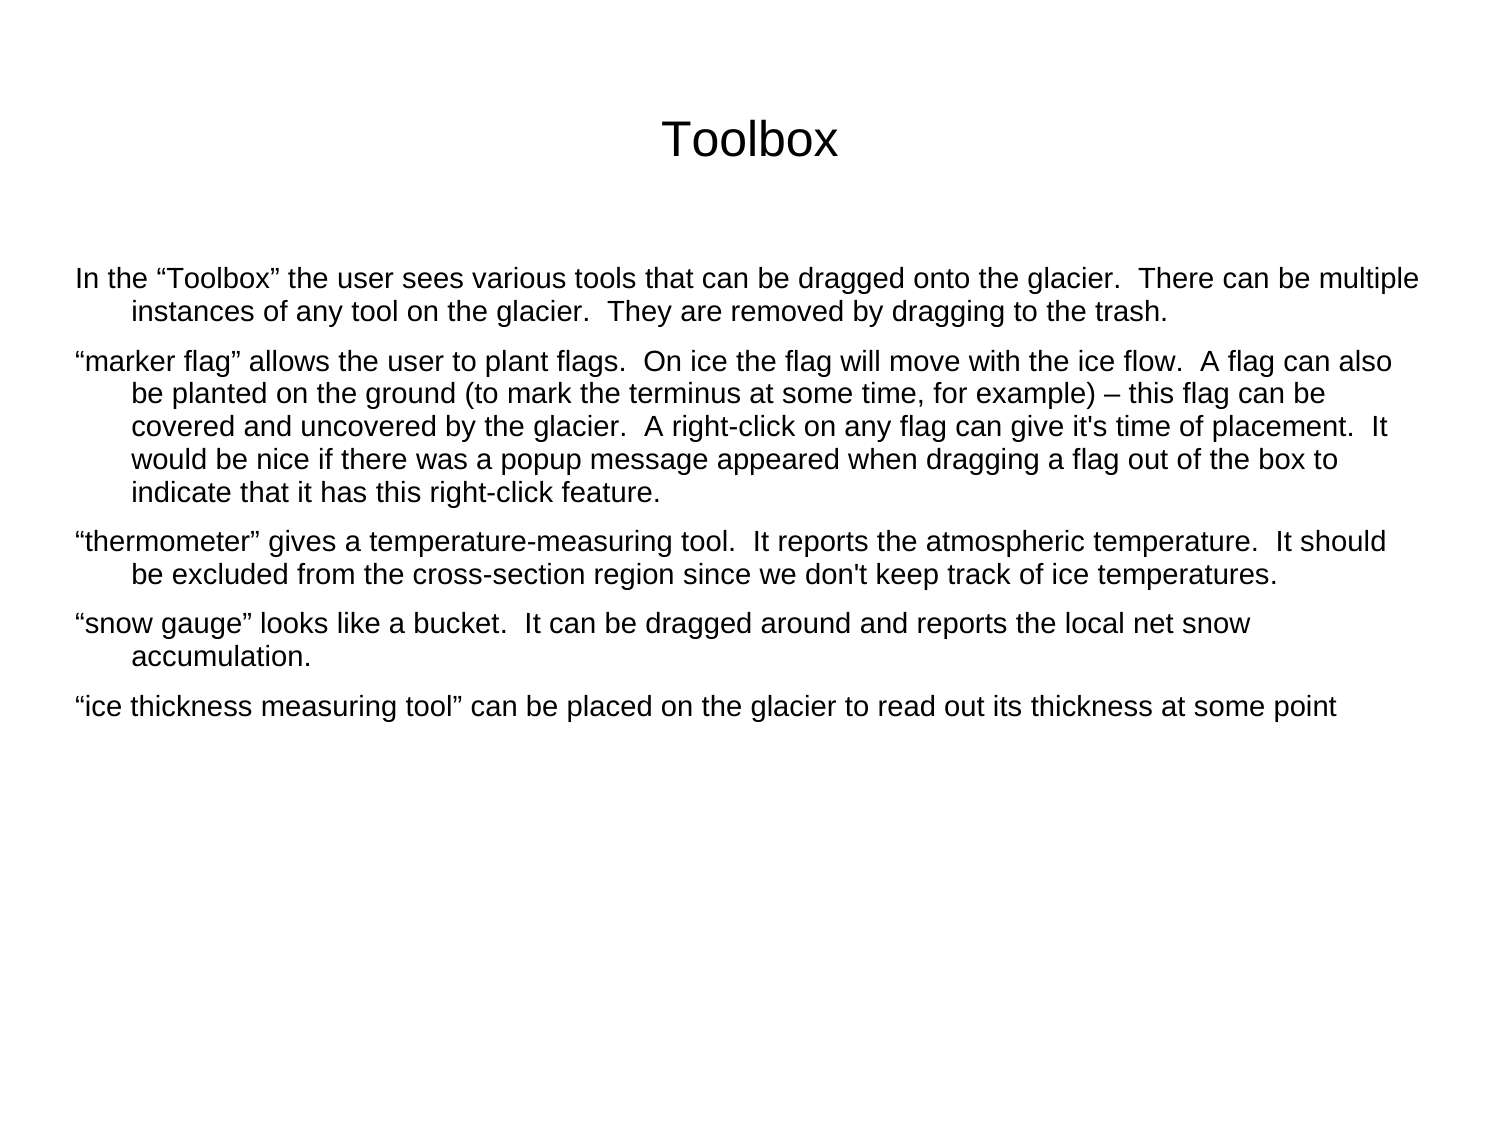

# Toolbox
In the “Toolbox” the user sees various tools that can be dragged onto the glacier. There can be multiple instances of any tool on the glacier. They are removed by dragging to the trash.
“marker flag” allows the user to plant flags. On ice the flag will move with the ice flow. A flag can also be planted on the ground (to mark the terminus at some time, for example) – this flag can be covered and uncovered by the glacier. A right-click on any flag can give it's time of placement. It would be nice if there was a popup message appeared when dragging a flag out of the box to indicate that it has this right-click feature.
“thermometer” gives a temperature-measuring tool. It reports the atmospheric temperature. It should be excluded from the cross-section region since we don't keep track of ice temperatures.
“snow gauge” looks like a bucket. It can be dragged around and reports the local net snow accumulation.
“ice thickness measuring tool” can be placed on the glacier to read out its thickness at some point